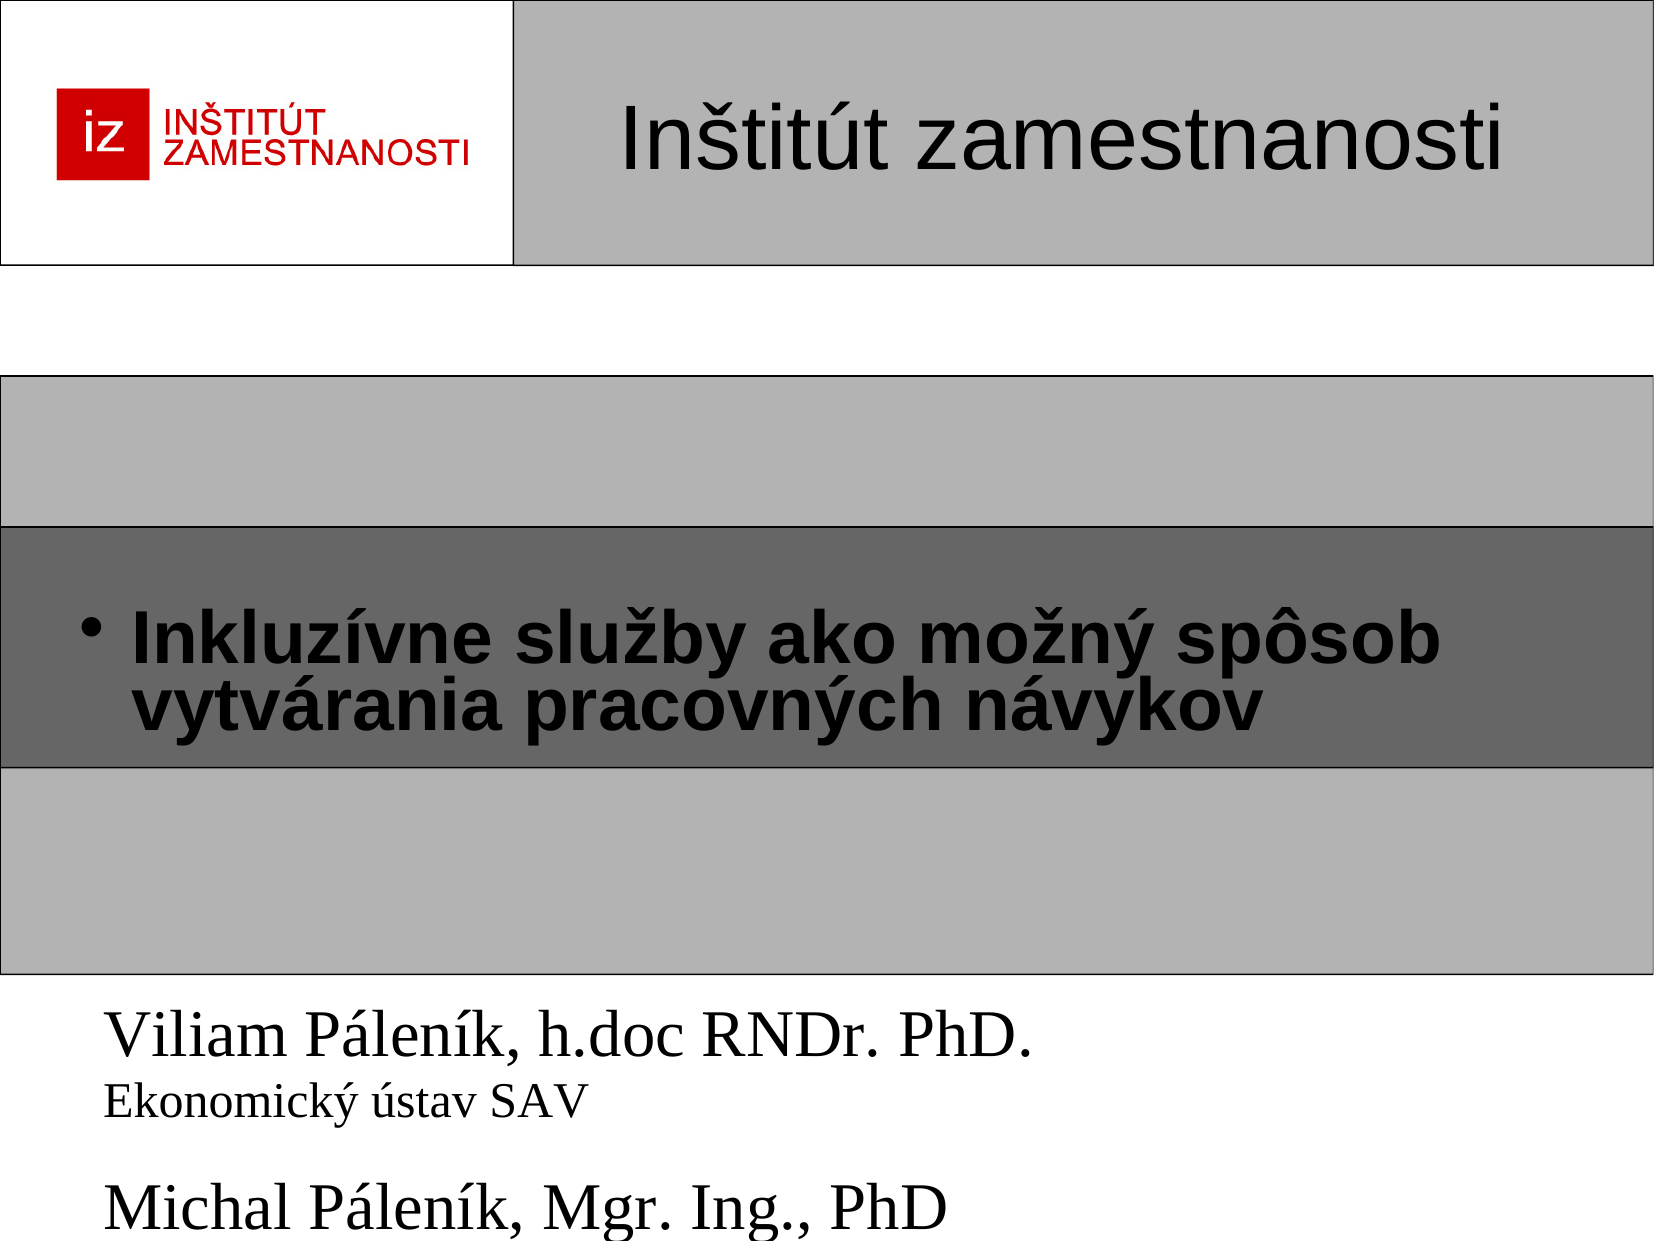

# Inštitút zamestnanosti
Inkluzívne služby ako možný spôsob vytvárania pracovných návykov
Viliam Páleník, h.doc RNDr. PhD.
Ekonomický ústav SAV
Michal Páleník, Mgr. Ing., PhD